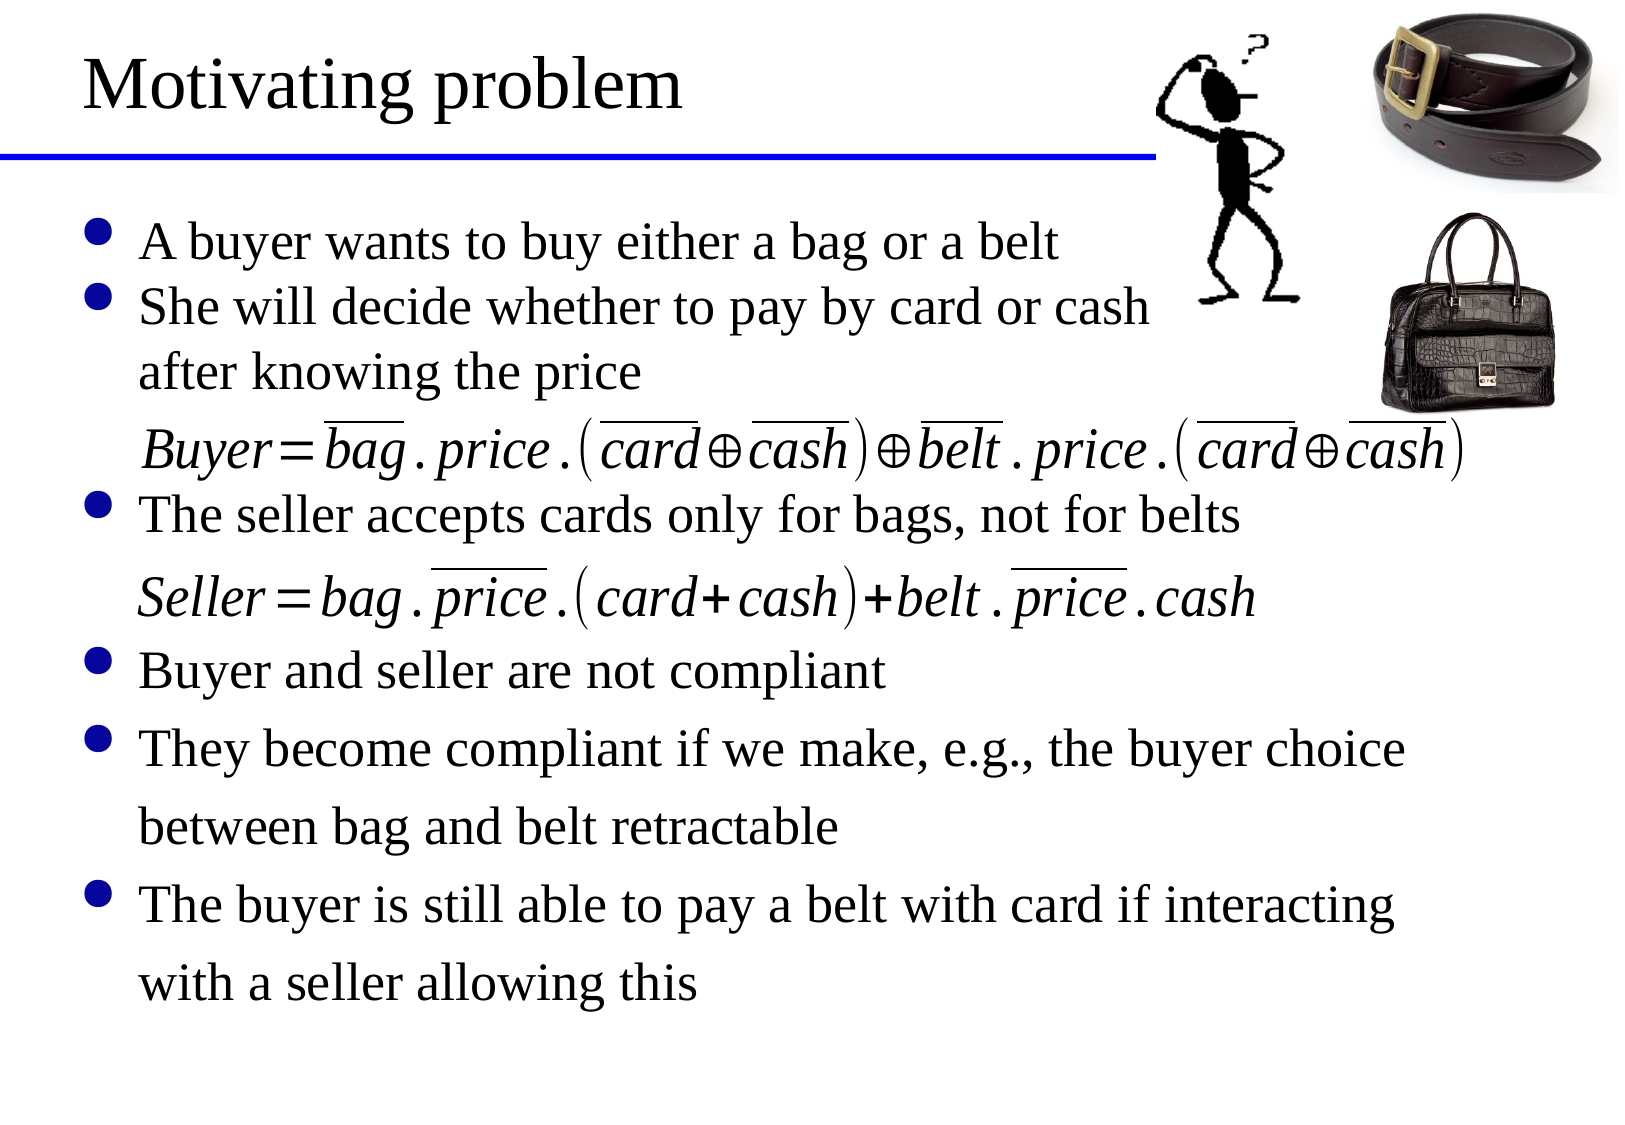

Motivating problem
A buyer wants to buy either a bag or a belt
She will decide whether to pay by card or cash
after knowing the price
The seller accepts cards only for bags, not for belts
Buyer and seller are not compliant
They become compliant if we make, e.g., the buyer choice between bag and belt retractable
The buyer is still able to pay a belt with card if interacting with a seller allowing this